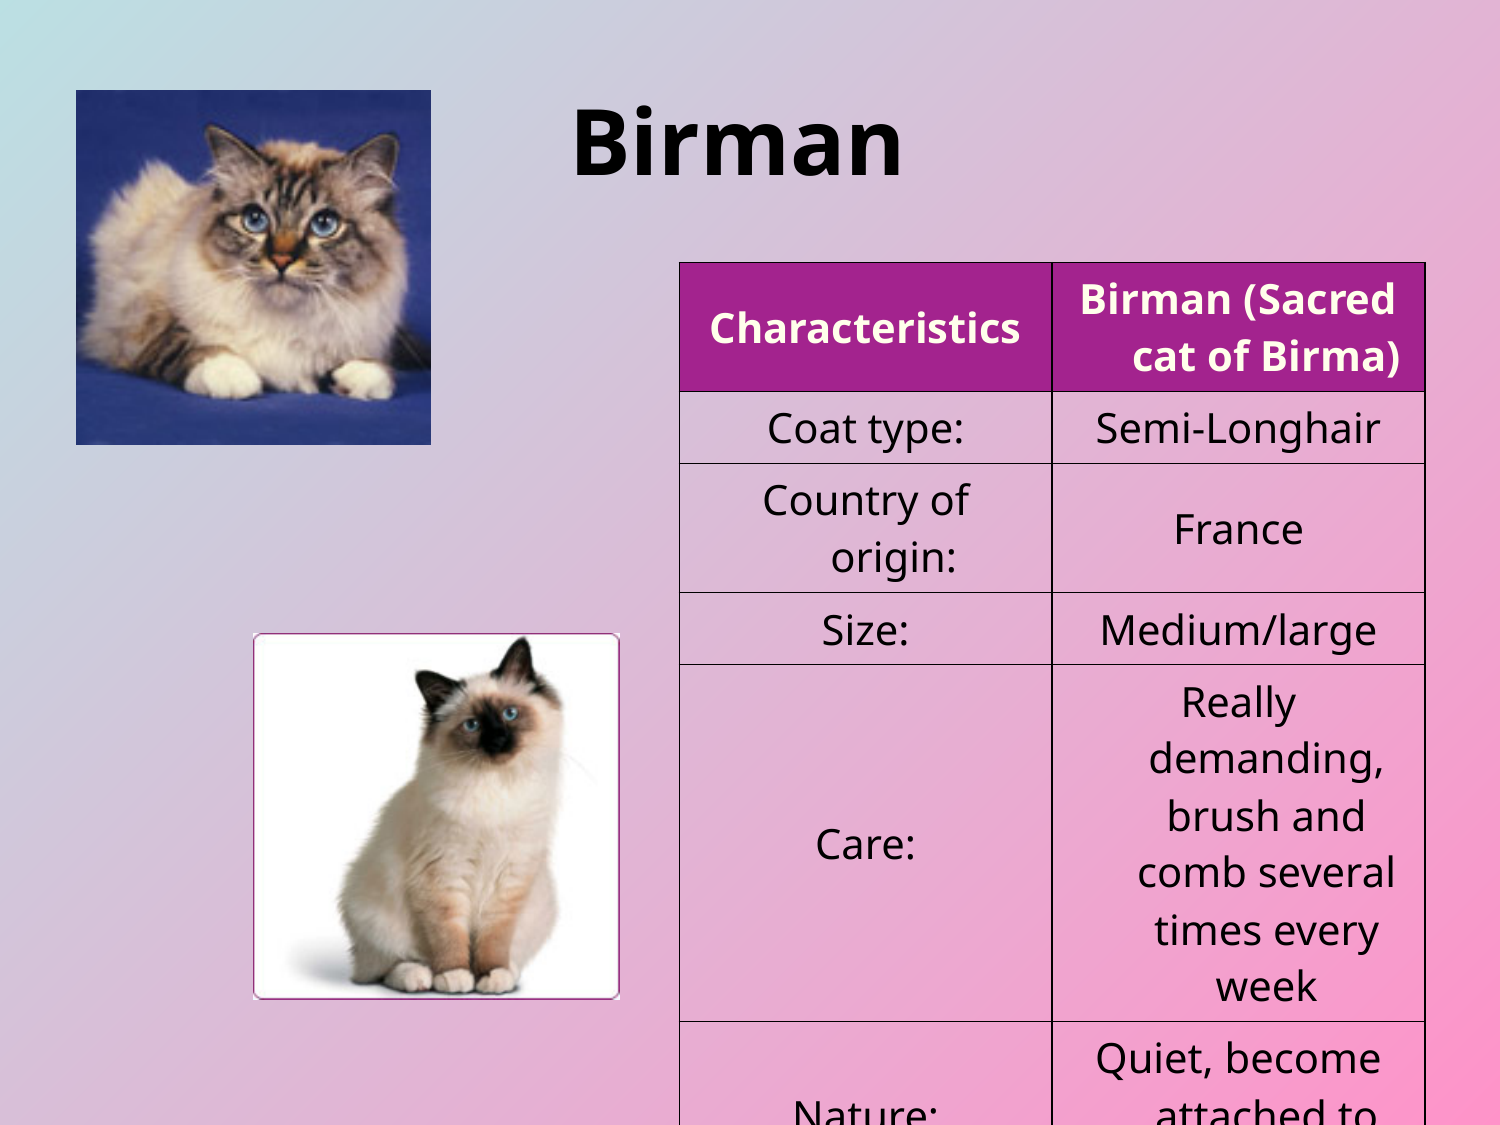

# Birman
| Characteristics | Birman (Sacred cat of Birma) |
| --- | --- |
| Coat type: | Semi-Longhair |
| Country of origin: | France |
| Size: | Medium/large |
| Care: | Really demanding, brush and comb several times every week |
| Nature: | Quiet, become attached to owner, |